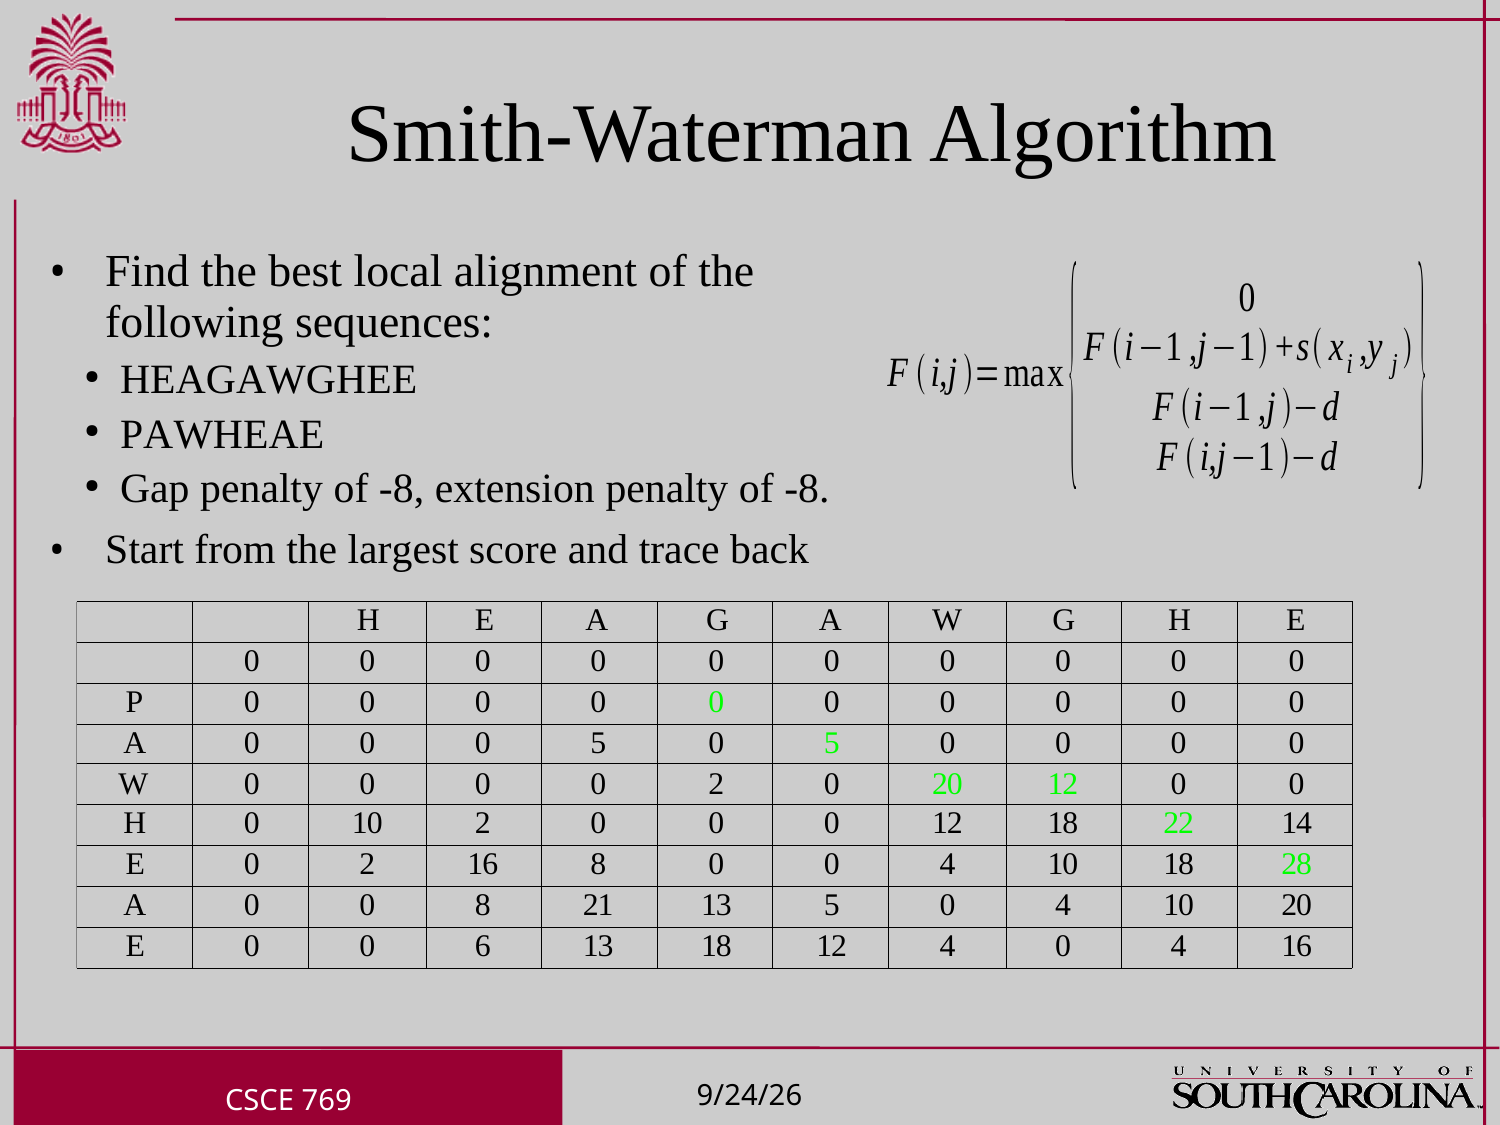

# Smith-Waterman Algorithm
Find the best local alignment of the following sequences:
HEAGAWGHEE
PAWHEAE
Gap penalty of -8, extension penalty of -8.
Start from the largest score and trace back